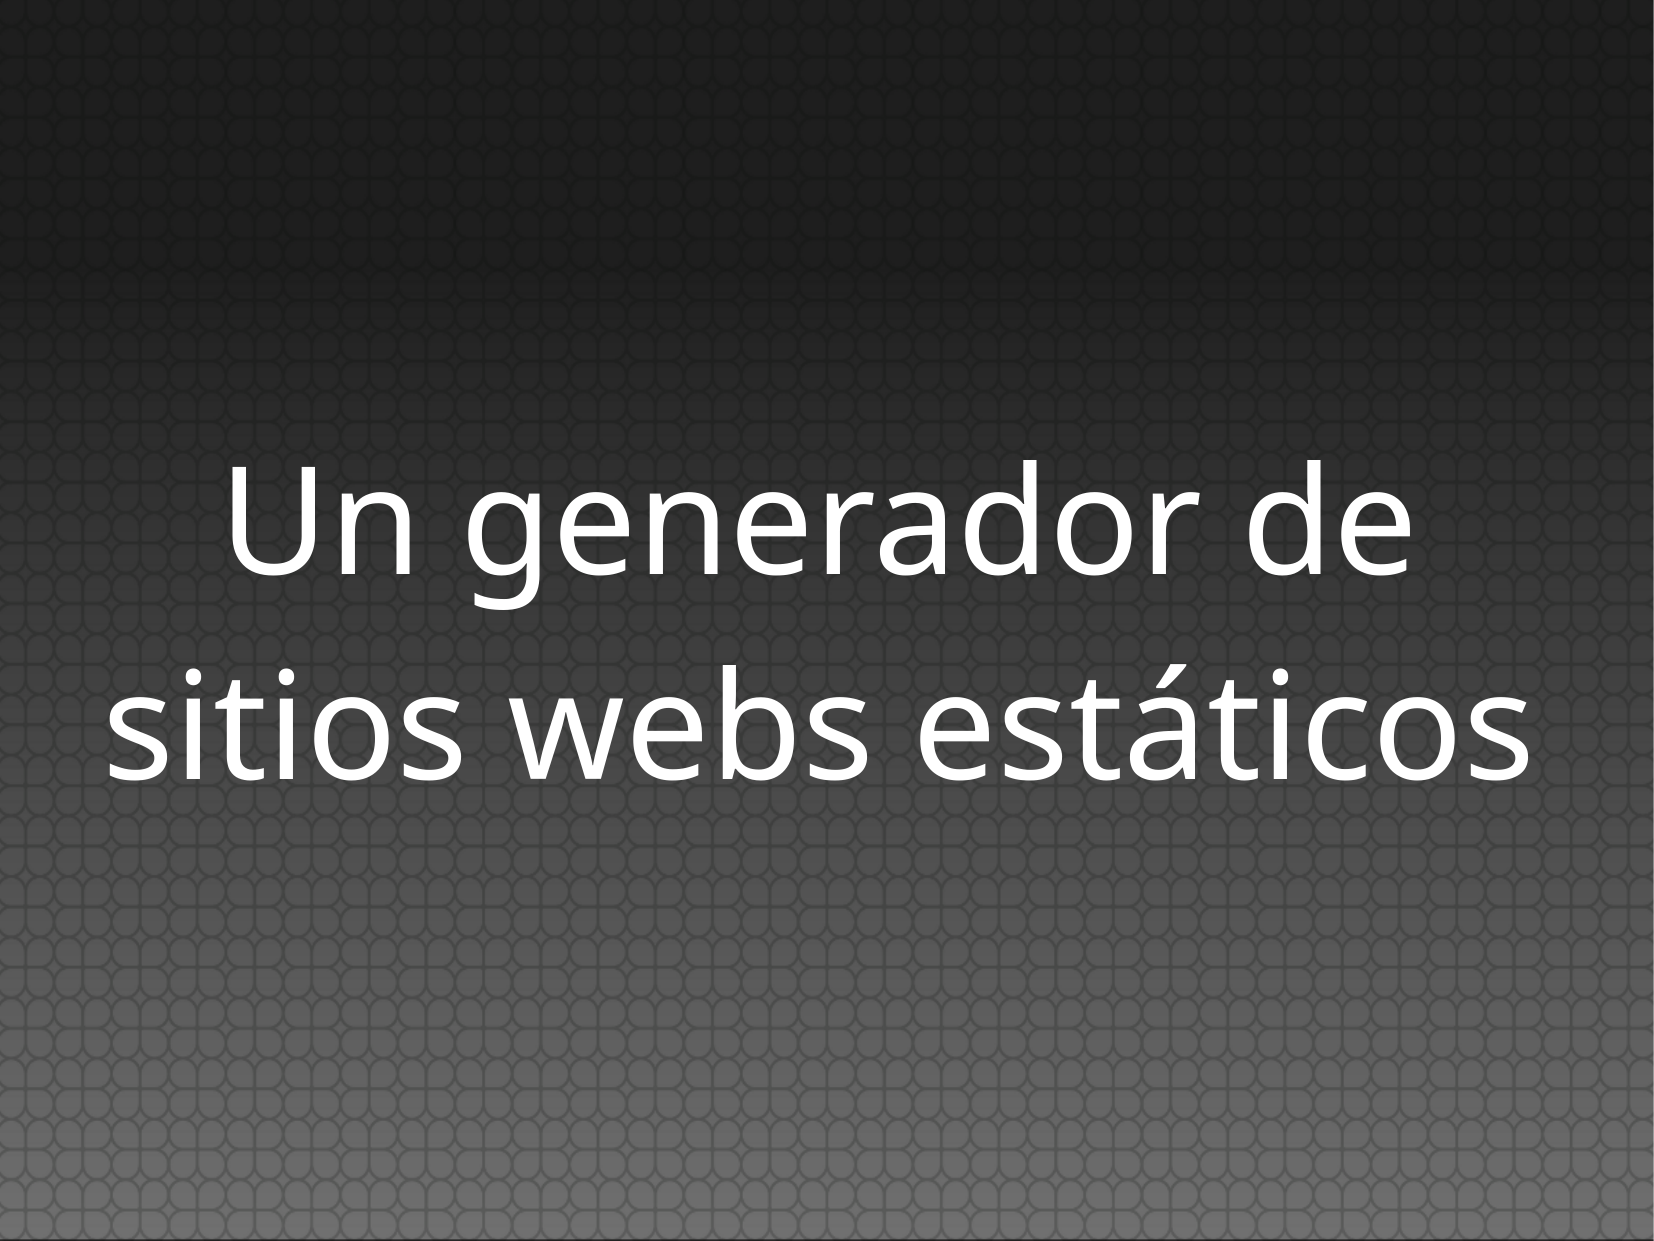

# Un generador de sitios webs estáticos